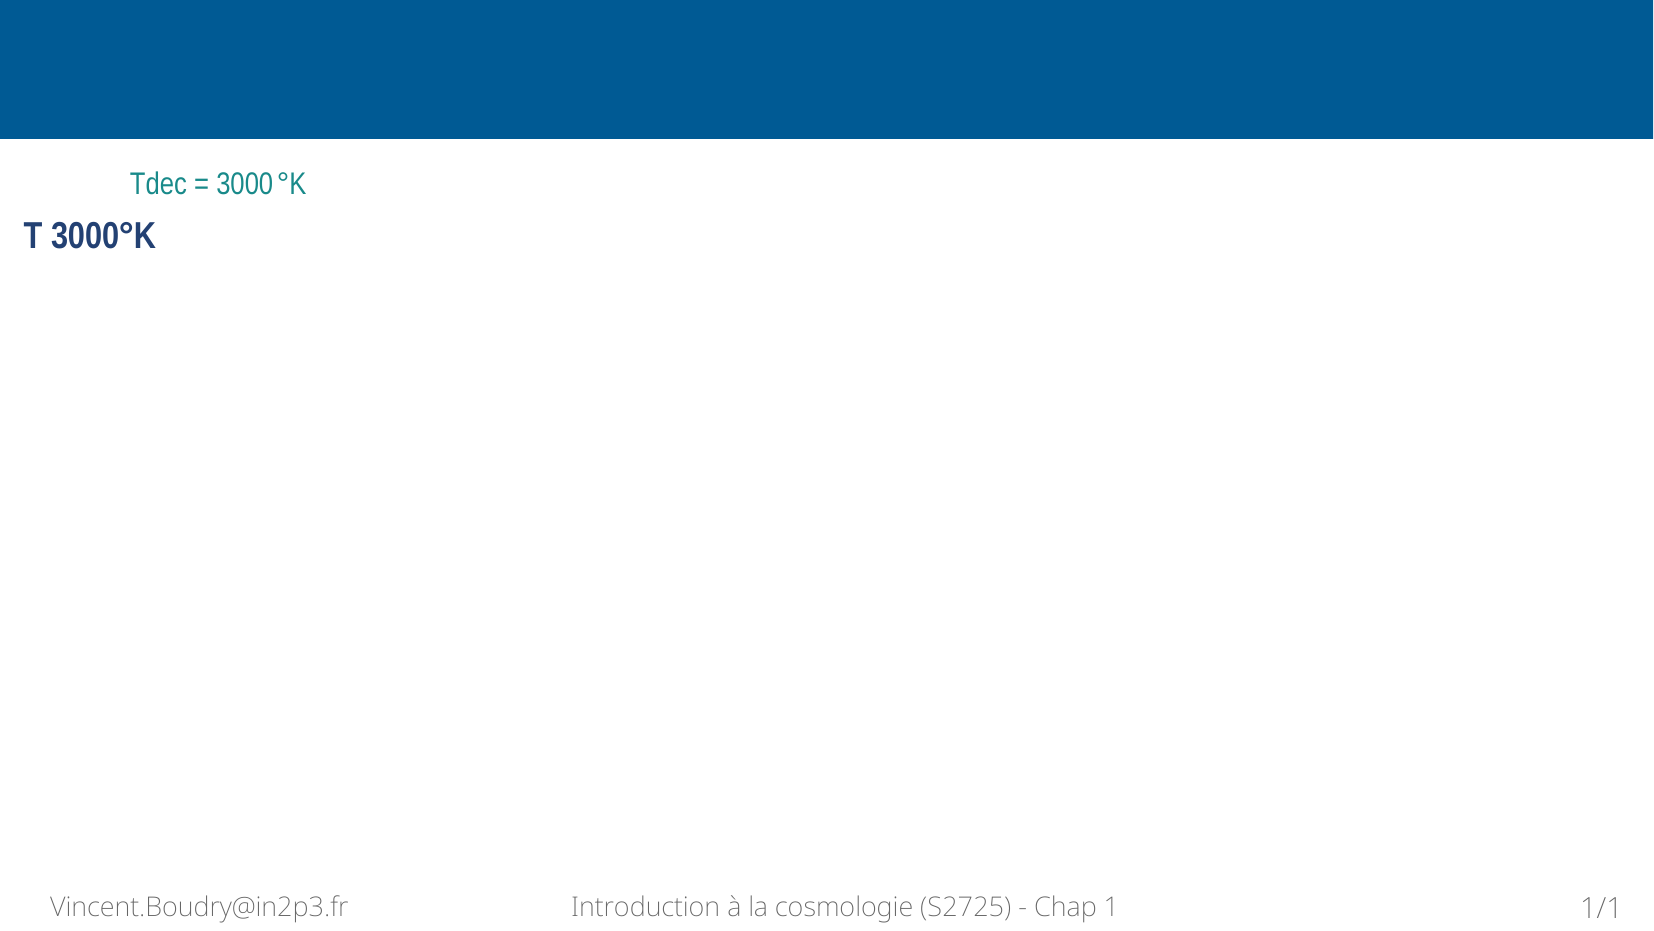

# Tdec = 3000 °K
T 3000°K
Introduction à la cosmologie (S2725) - Chap 1
1